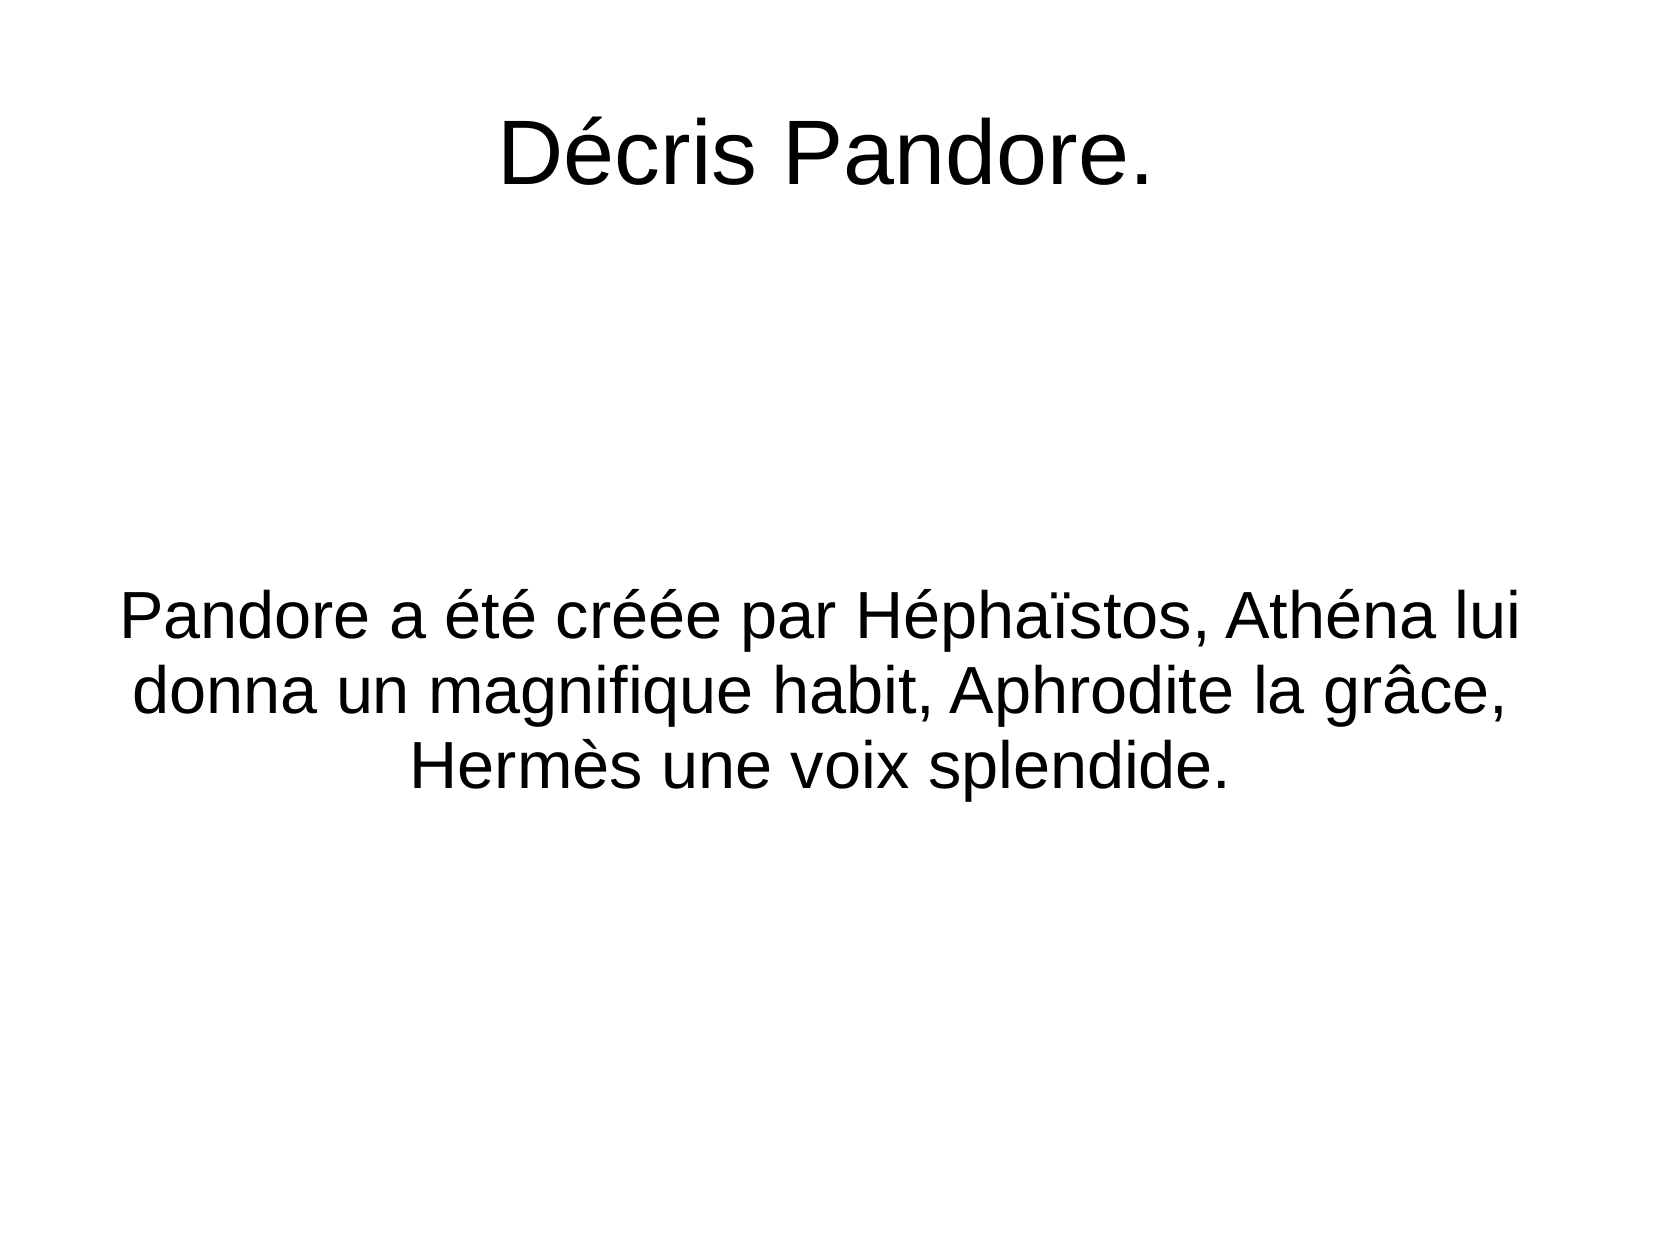

# Décris Pandore.
Pandore a été créée par Héphaïstos, Athéna lui donna un magnifique habit, Aphrodite la grâce, Hermès une voix splendide.